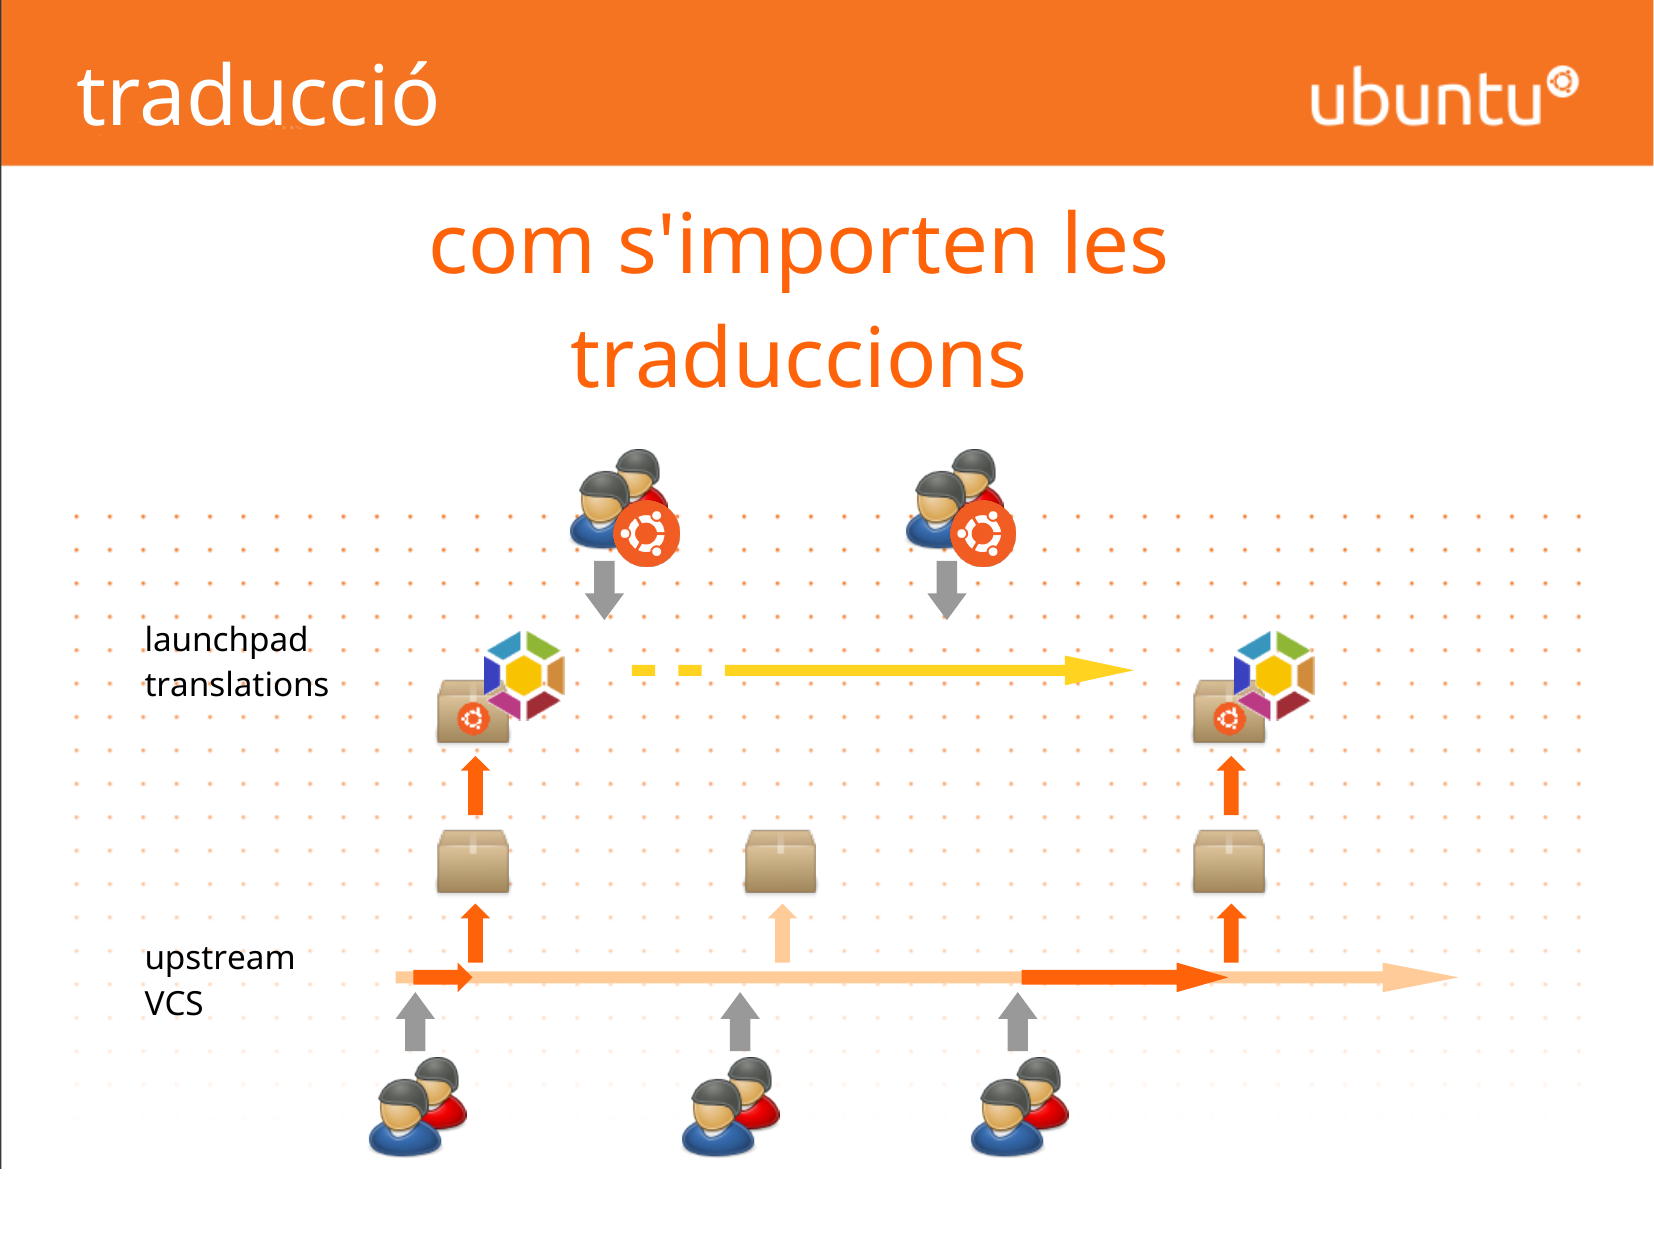

# traducció
com s'importen les traduccions
launchpad
translations
upstream
VCS